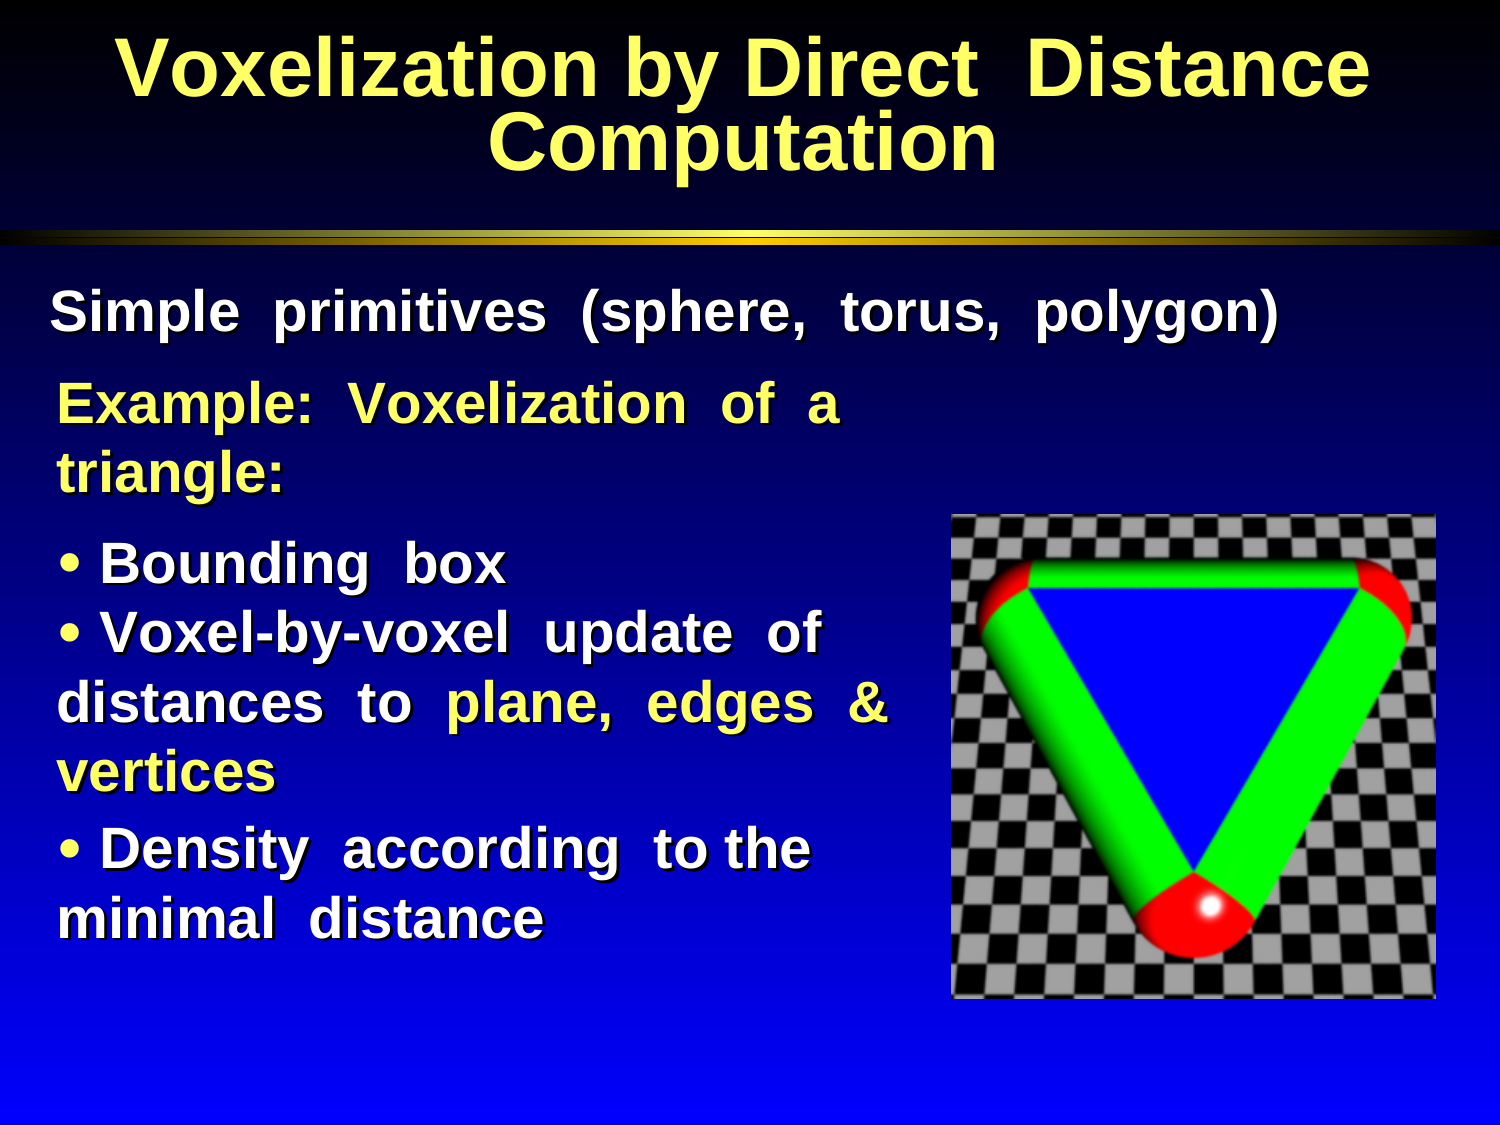

# Voxelization by Direct Distance Computation
Simple primitives (sphere, torus, polygon)
Example: Voxelization of a triangle:
 Bounding box
 Voxel-by-voxel update of distances to plane, edges & vertices
 Density according to the minimal distance